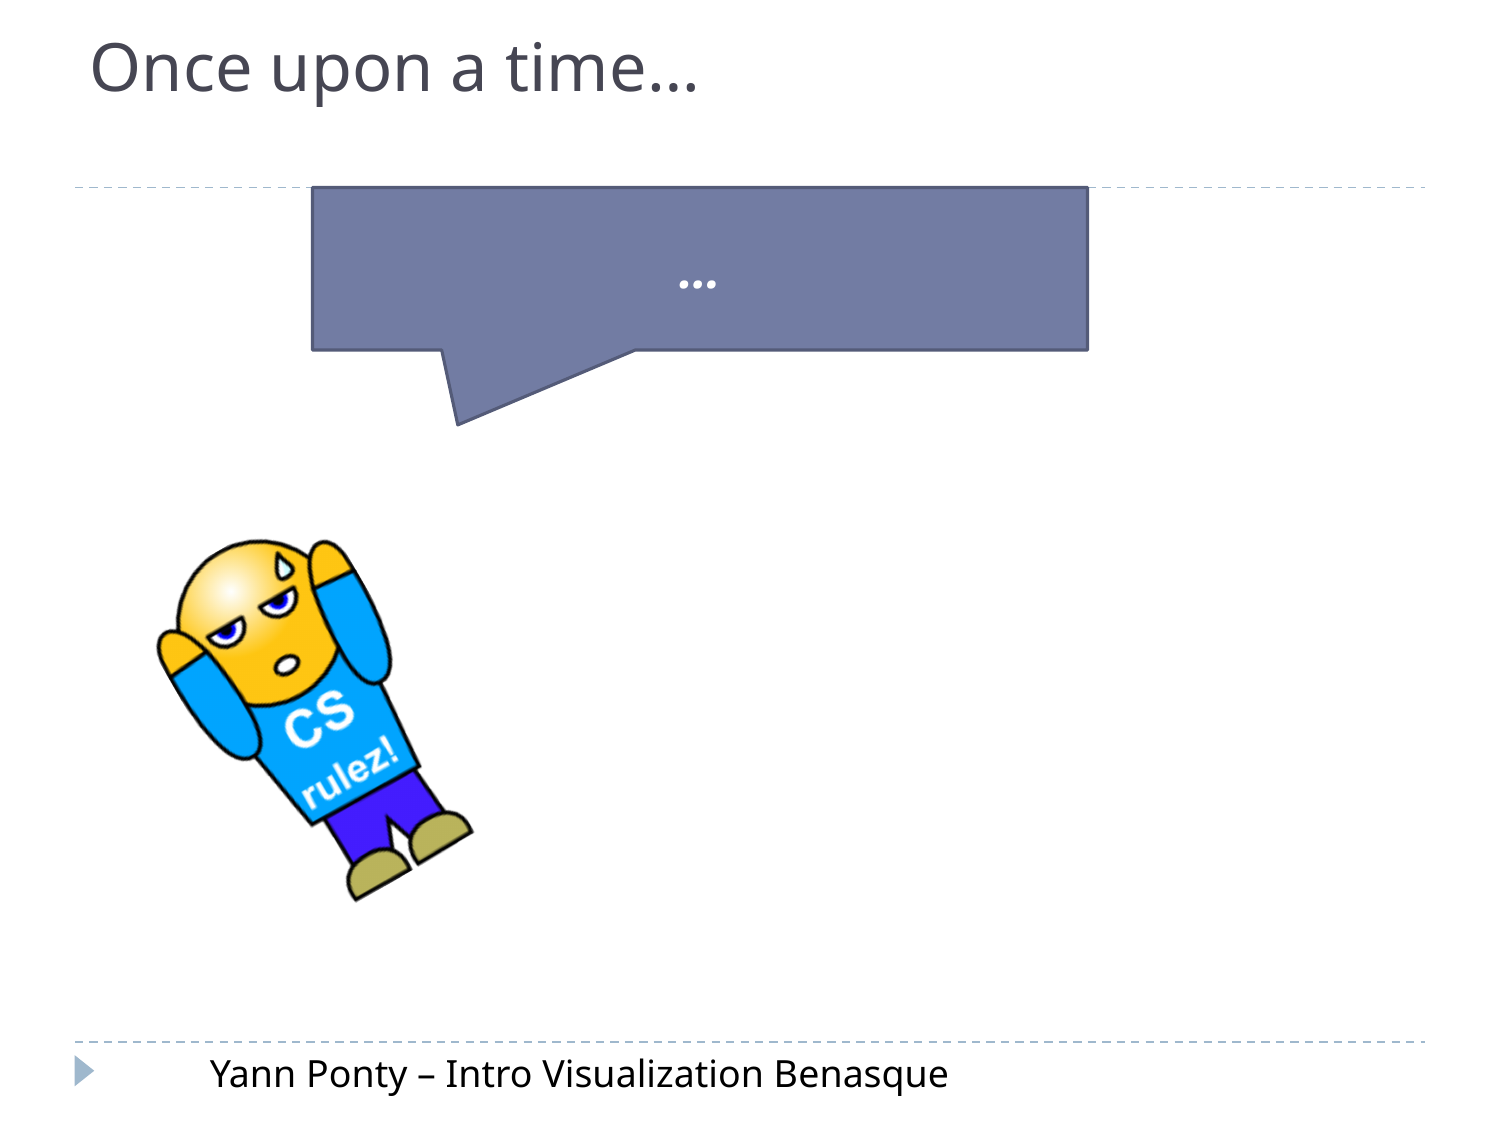

# Once upon a time…
…
Benasque RNA